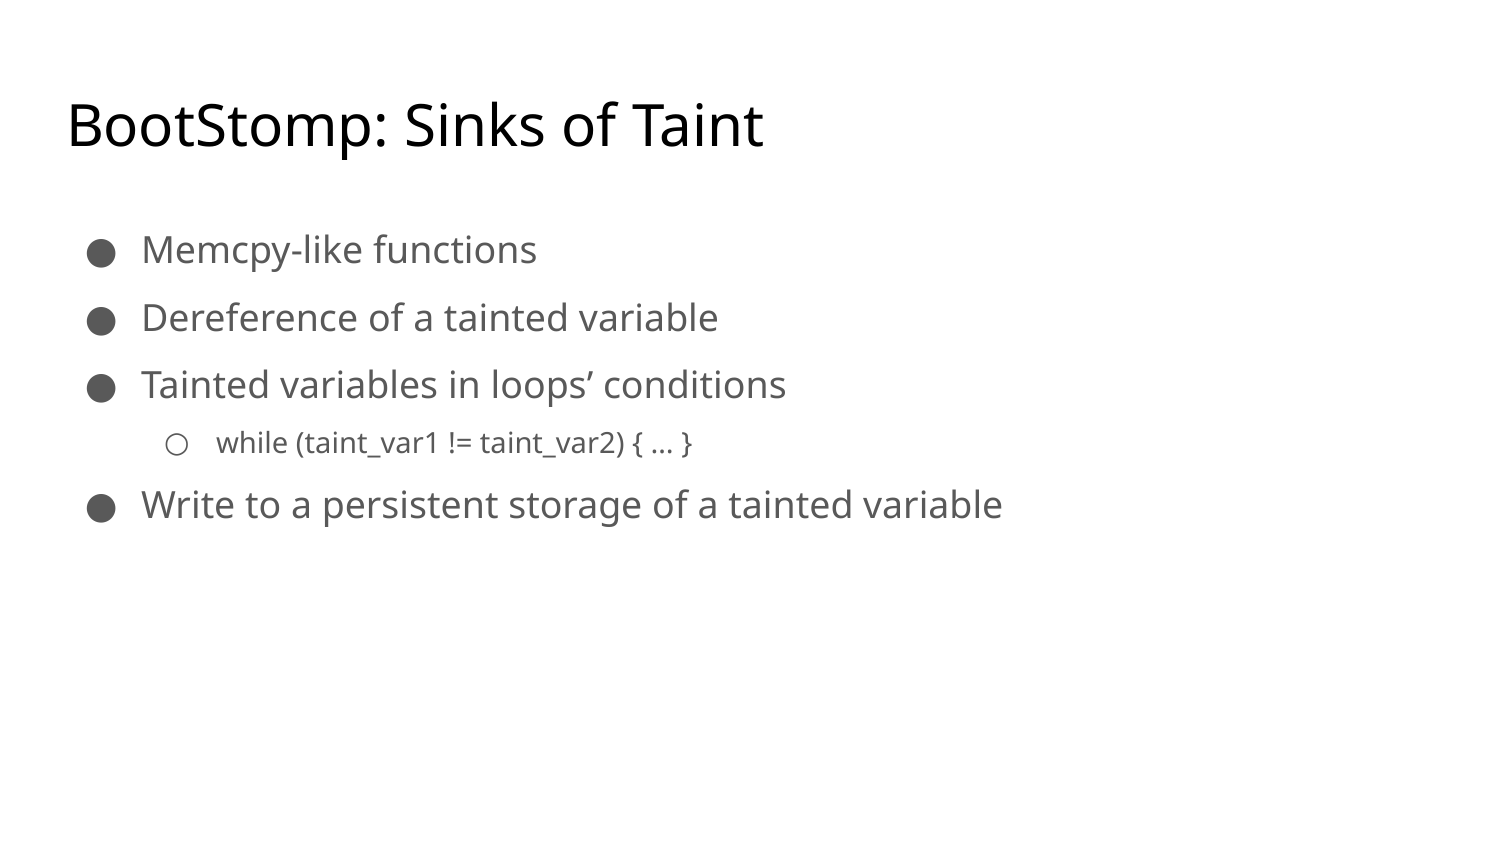

# BootStomp: Sinks of Taint
Memcpy-like functions
Dereference of a tainted variable
Tainted variables in loops’ conditions
while (taint_var1 != taint_var2) { … }
Write to a persistent storage of a tainted variable